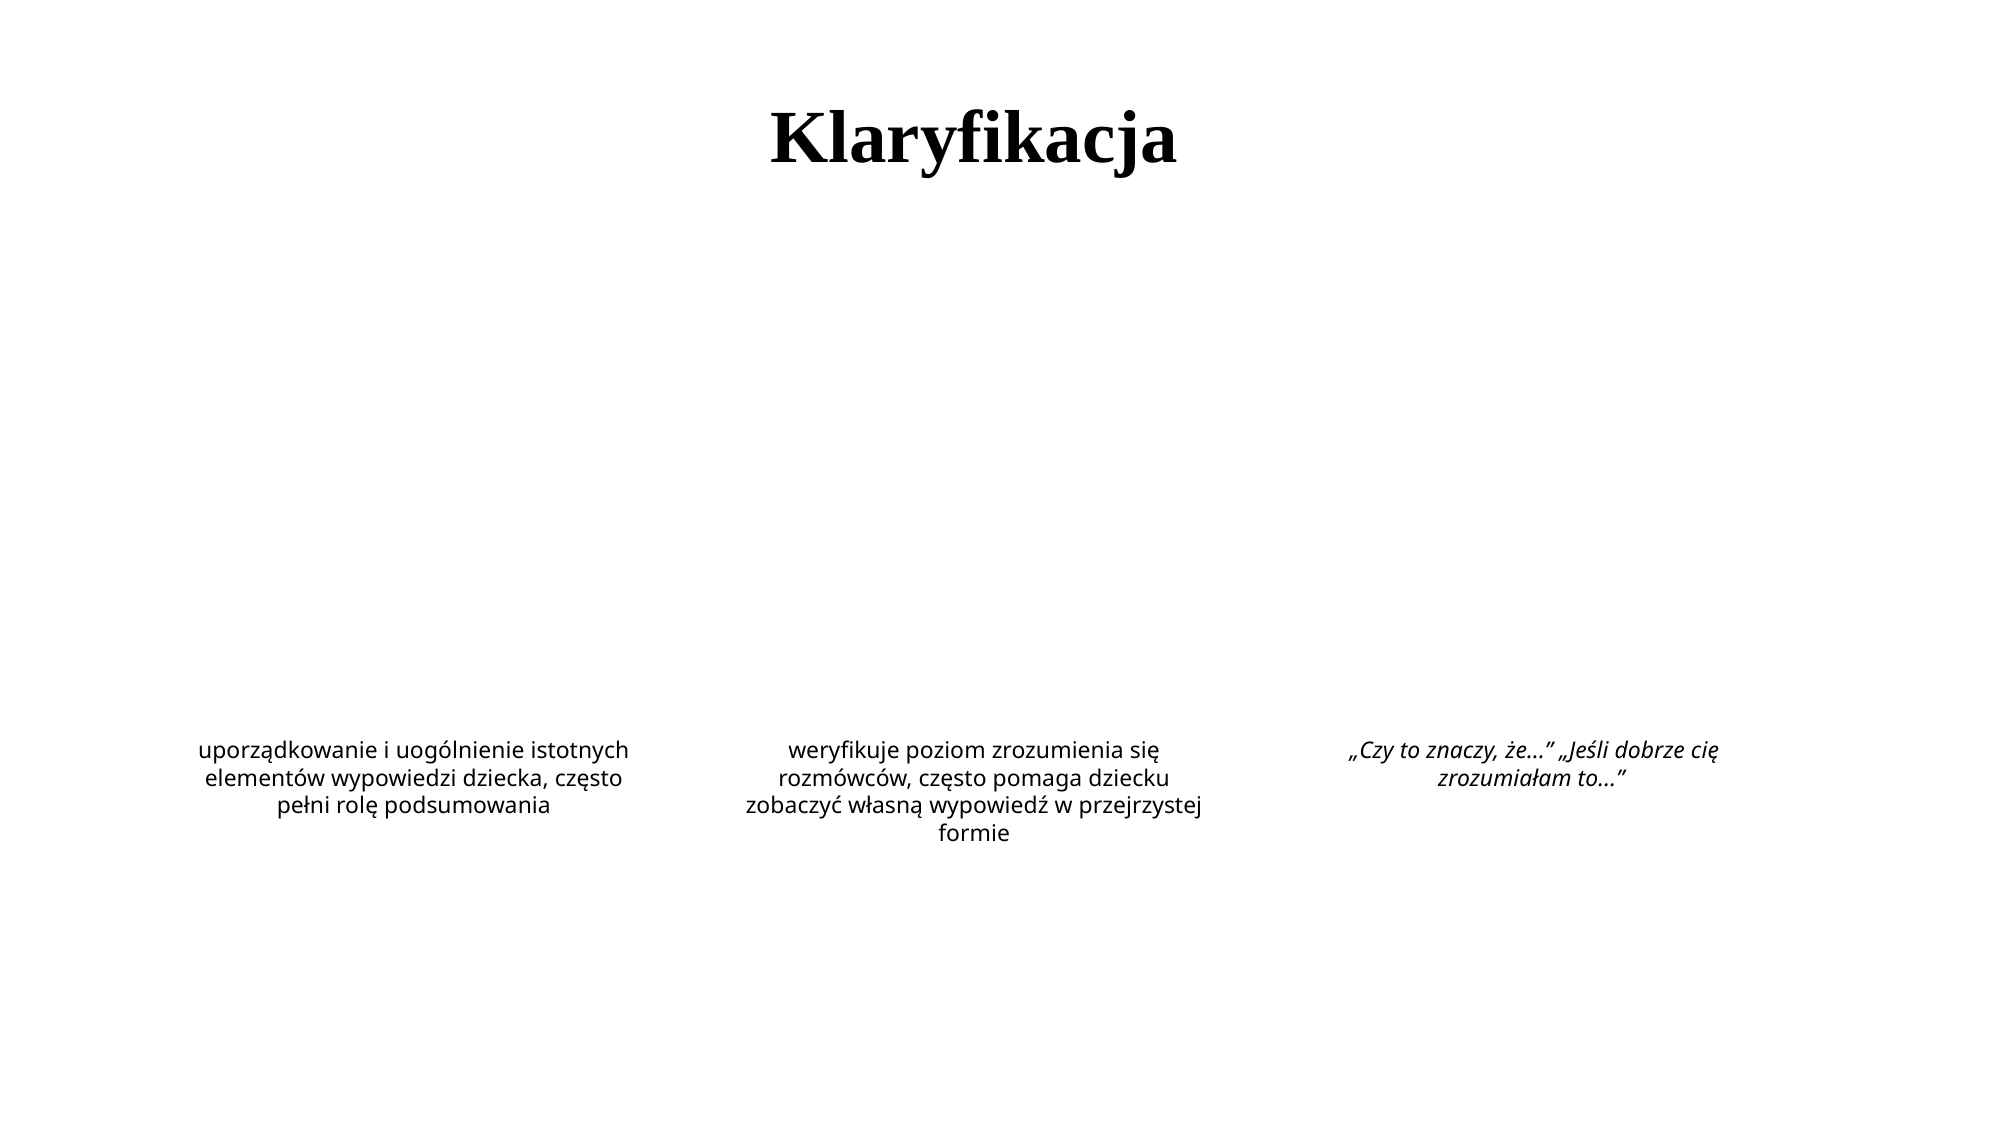

# Klaryfikacja
uporządkowanie i uogólnienie istotnych elementów wypowiedzi dziecka, często pełni rolę podsumowania
weryfikuje poziom zrozumienia się rozmówców, często pomaga dziecku zobaczyć własną wypowiedź w przejrzystej formie
„Czy to znaczy, że...” „Jeśli dobrze cię zrozumiałam to...”